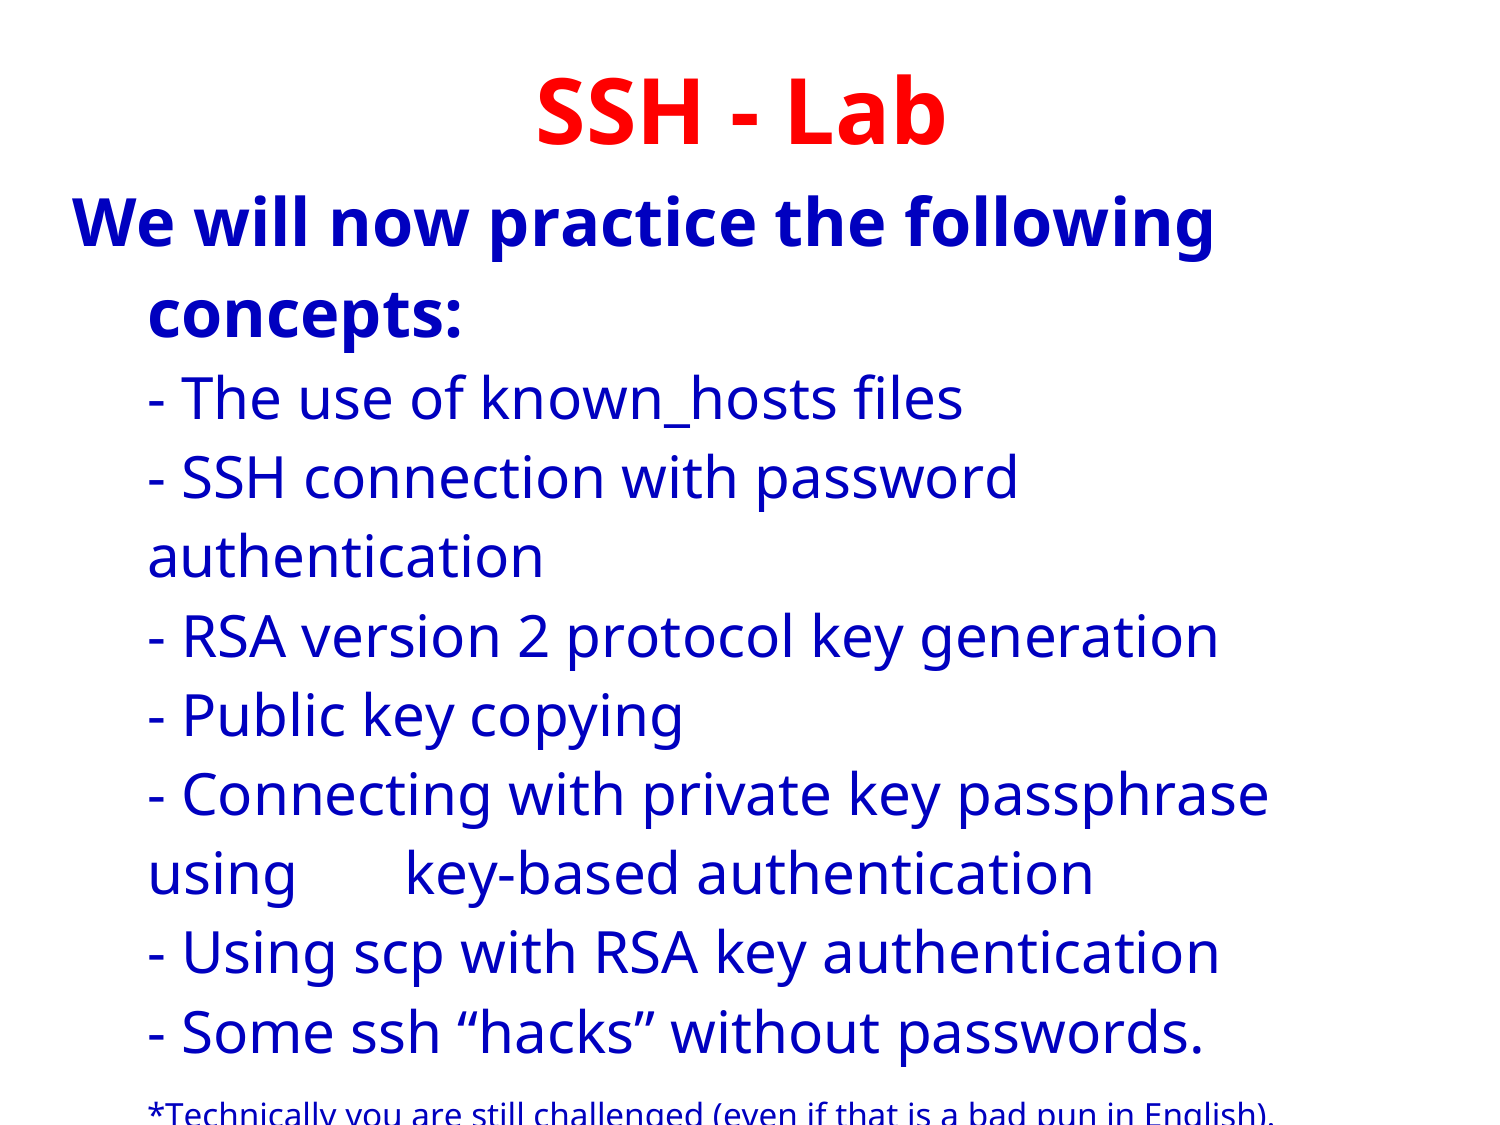

SSH - Lab
# We will now practice the following concepts: - The use of known_hosts files - SSH connection with password authentication - RSA version 2 protocol key generation - Public key copying - Connecting with private key passphrase using key-based authentication - Using scp with RSA key authentication - Some ssh “hacks” without passwords. *Technically you are still challenged (even if that is a bad pun in English).